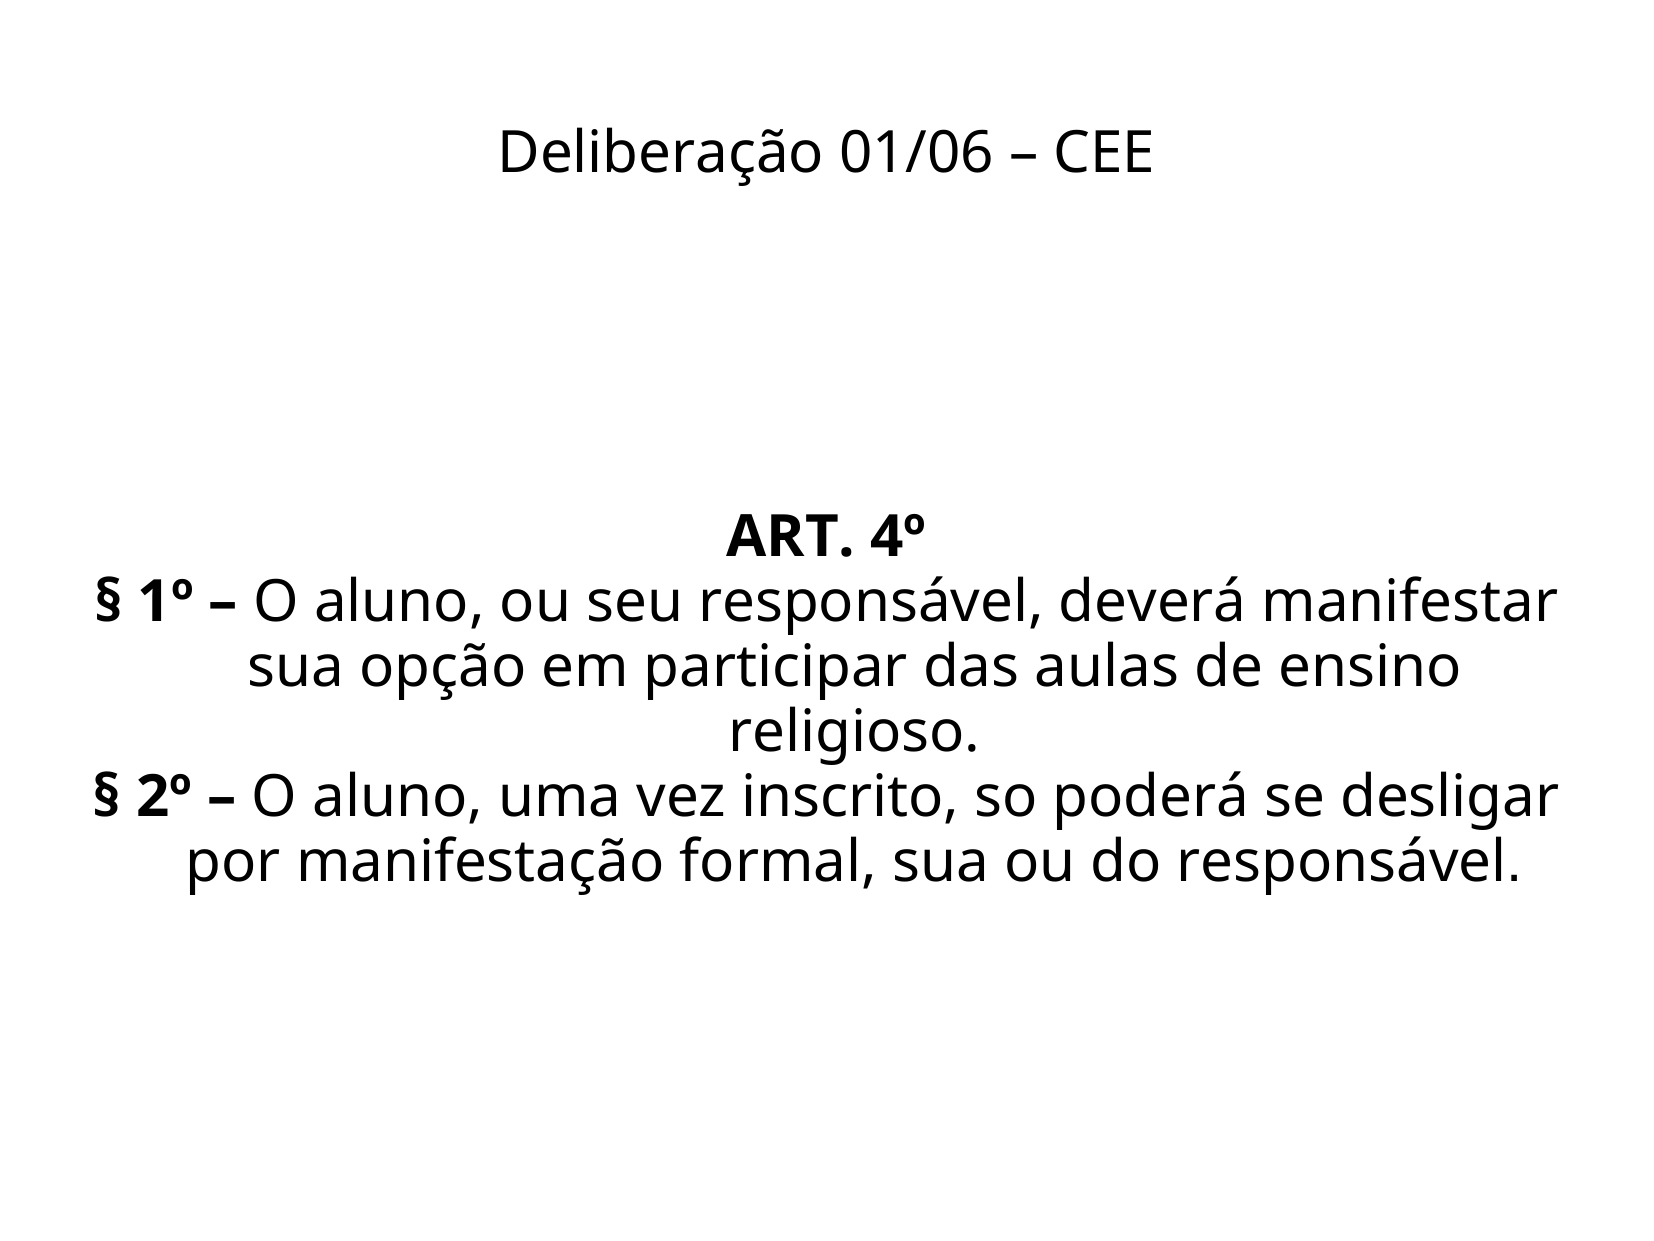

# Deliberação 01/06 – CEE
ART. 4º
§ 1º – O aluno, ou seu responsável, deverá manifestar sua opção em participar das aulas de ensino religioso.
§ 2º – O aluno, uma vez inscrito, so poderá se desligar por manifestação formal, sua ou do responsável.